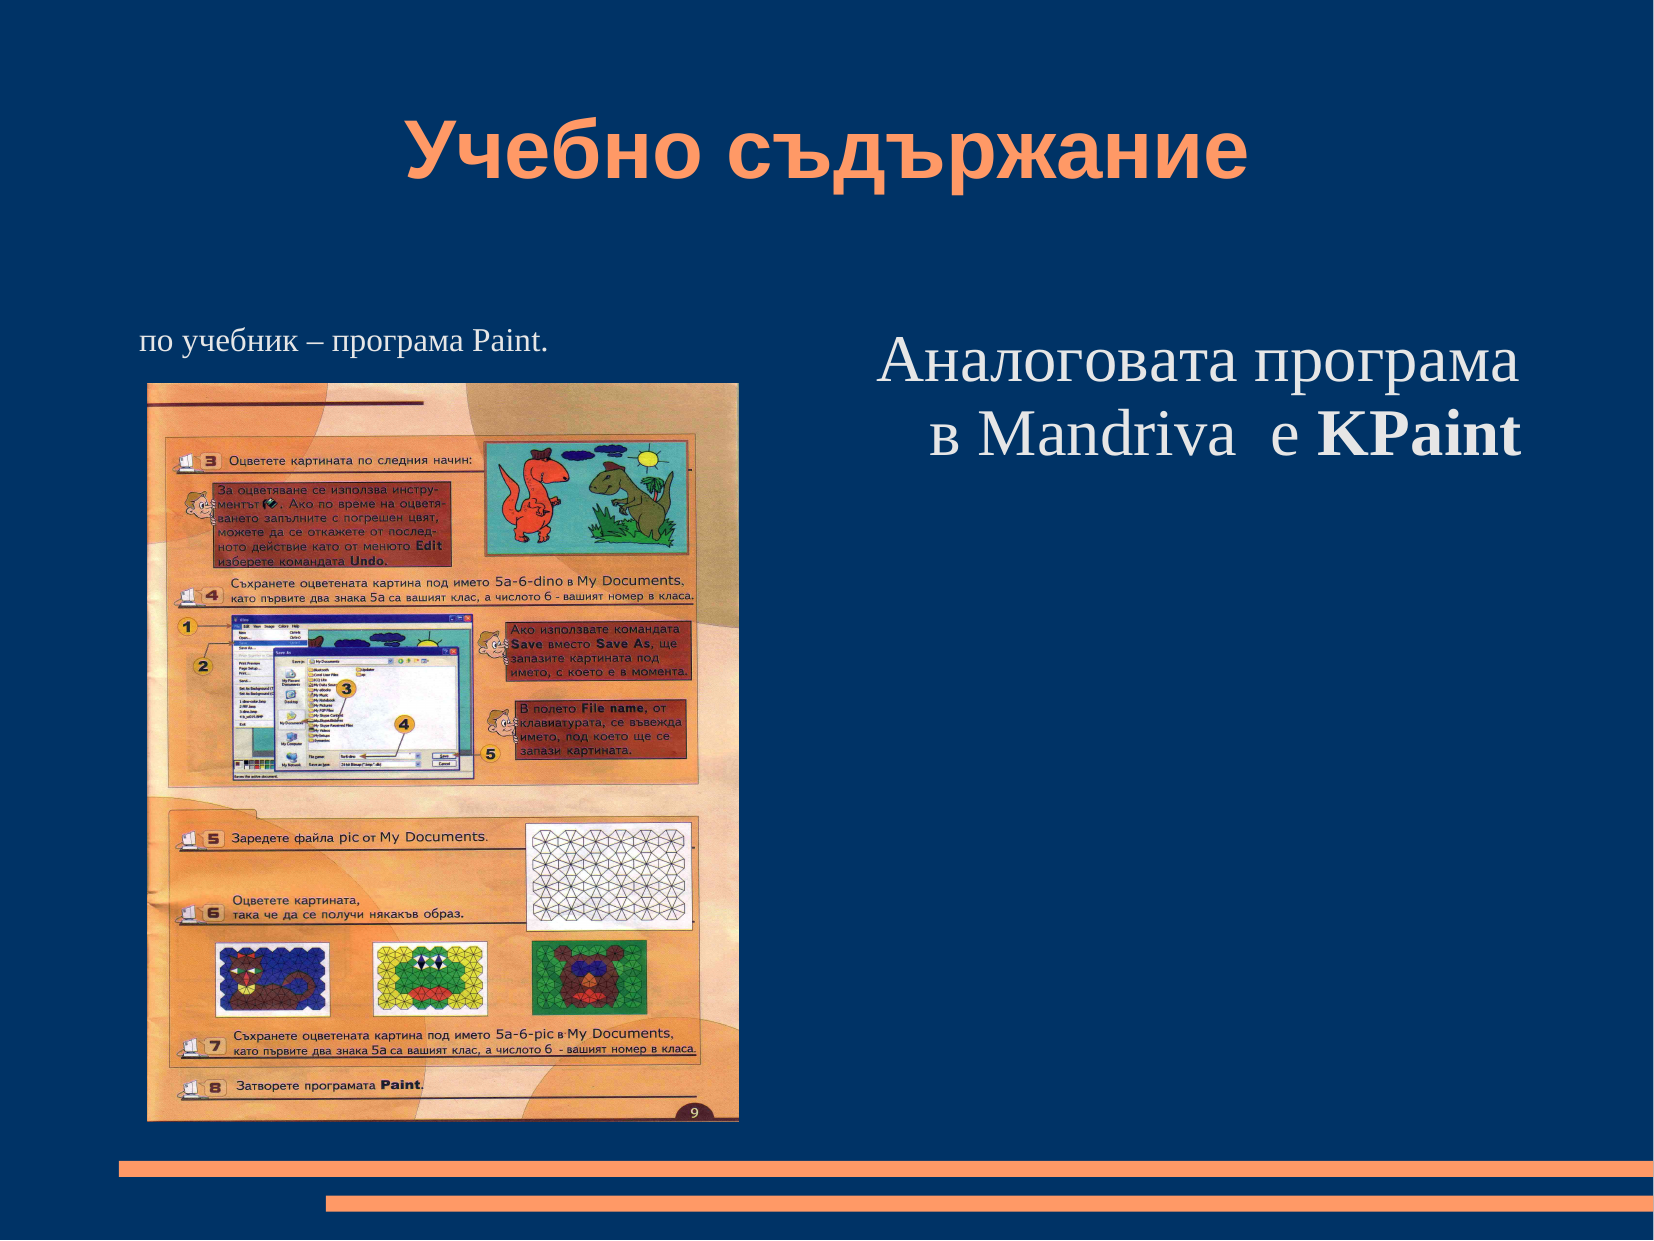

# Учебно съдържание
по учебник – програма Paint.
Аналоговата програма в Mandriva е KPaint